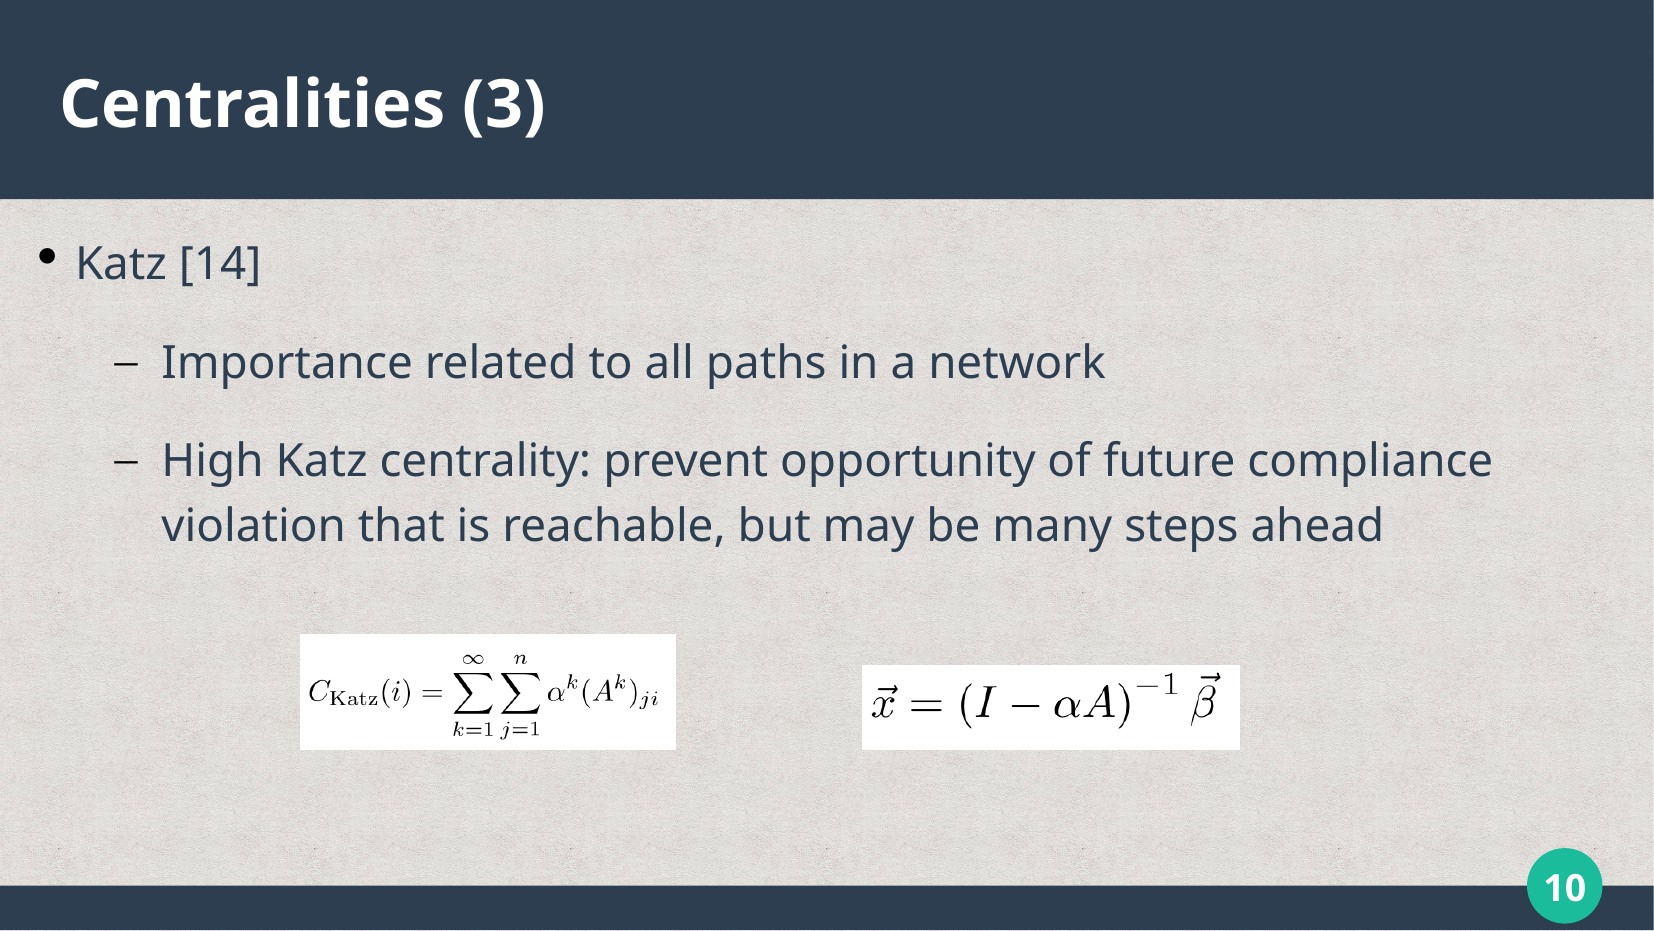

# Centralities (3)
Katz [14]
Importance related to all paths in a network
High Katz centrality: prevent opportunity of future compliance violation that is reachable, but may be many steps ahead